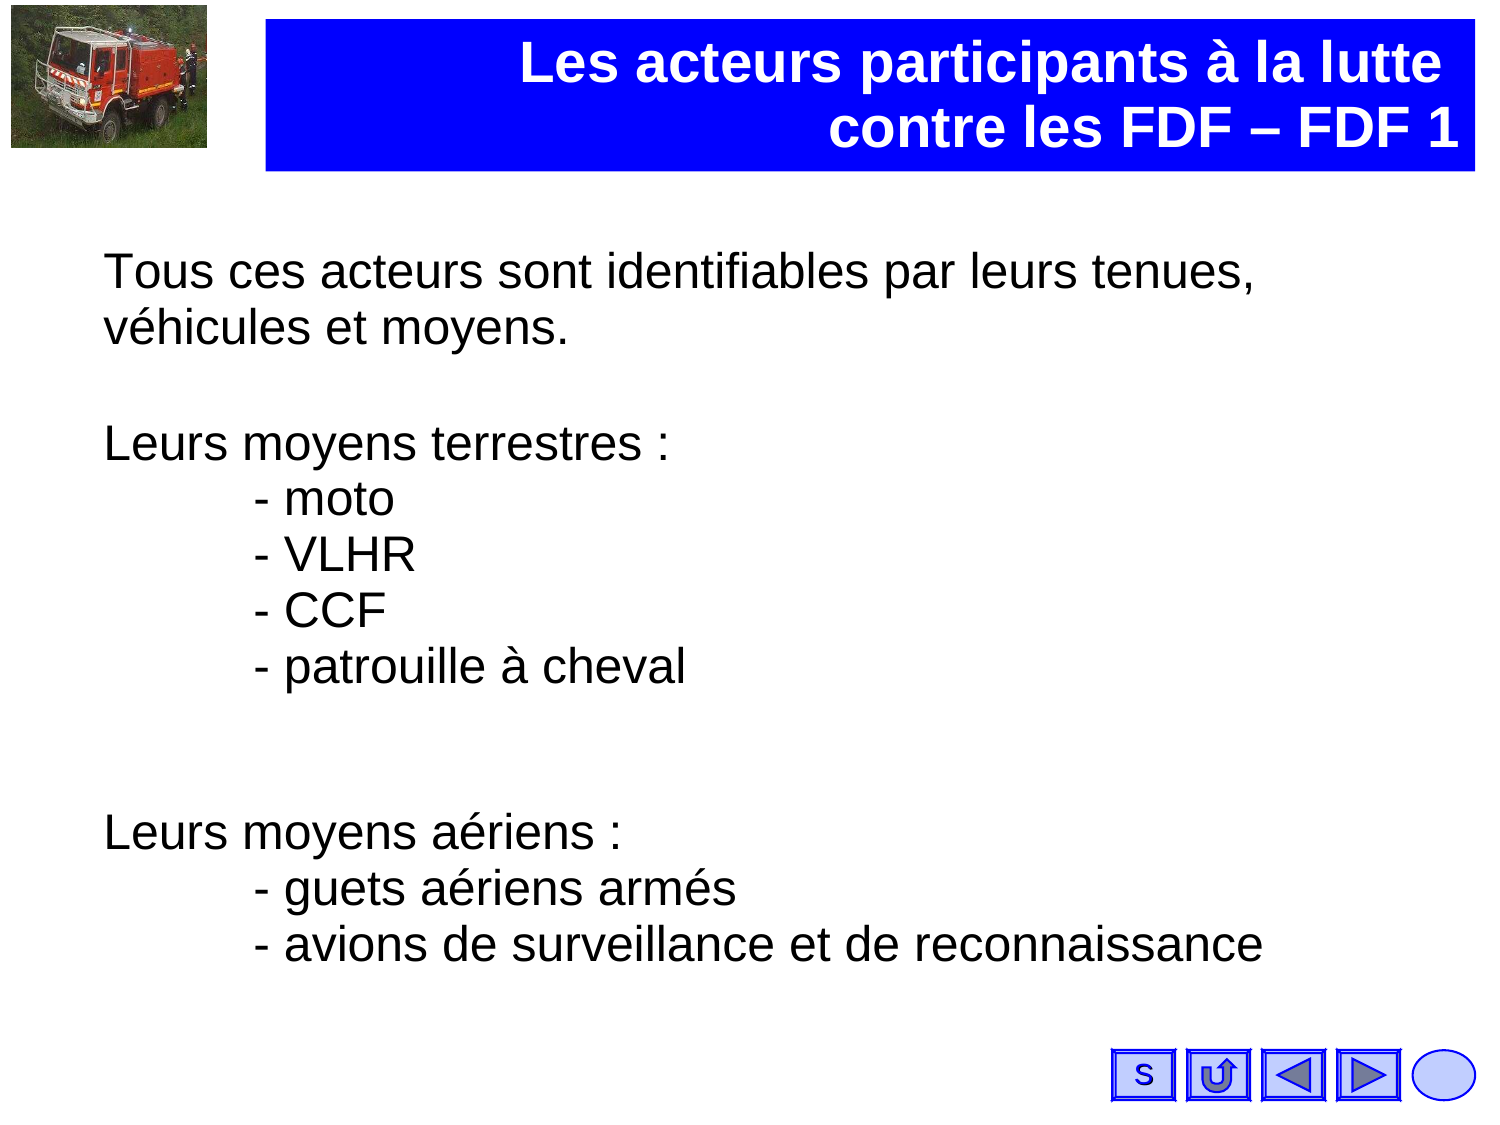

Les acteurs participants à la lutte
contre les FDF – FDF 1
Tous ces acteurs sont identifiables par leurs tenues, véhicules et moyens.
Leurs moyens terrestres :
	- moto
	- VLHR
	- CCF
	- patrouille à cheval
Leurs moyens aériens :
	- guets aériens armés
	- avions de surveillance et de reconnaissance